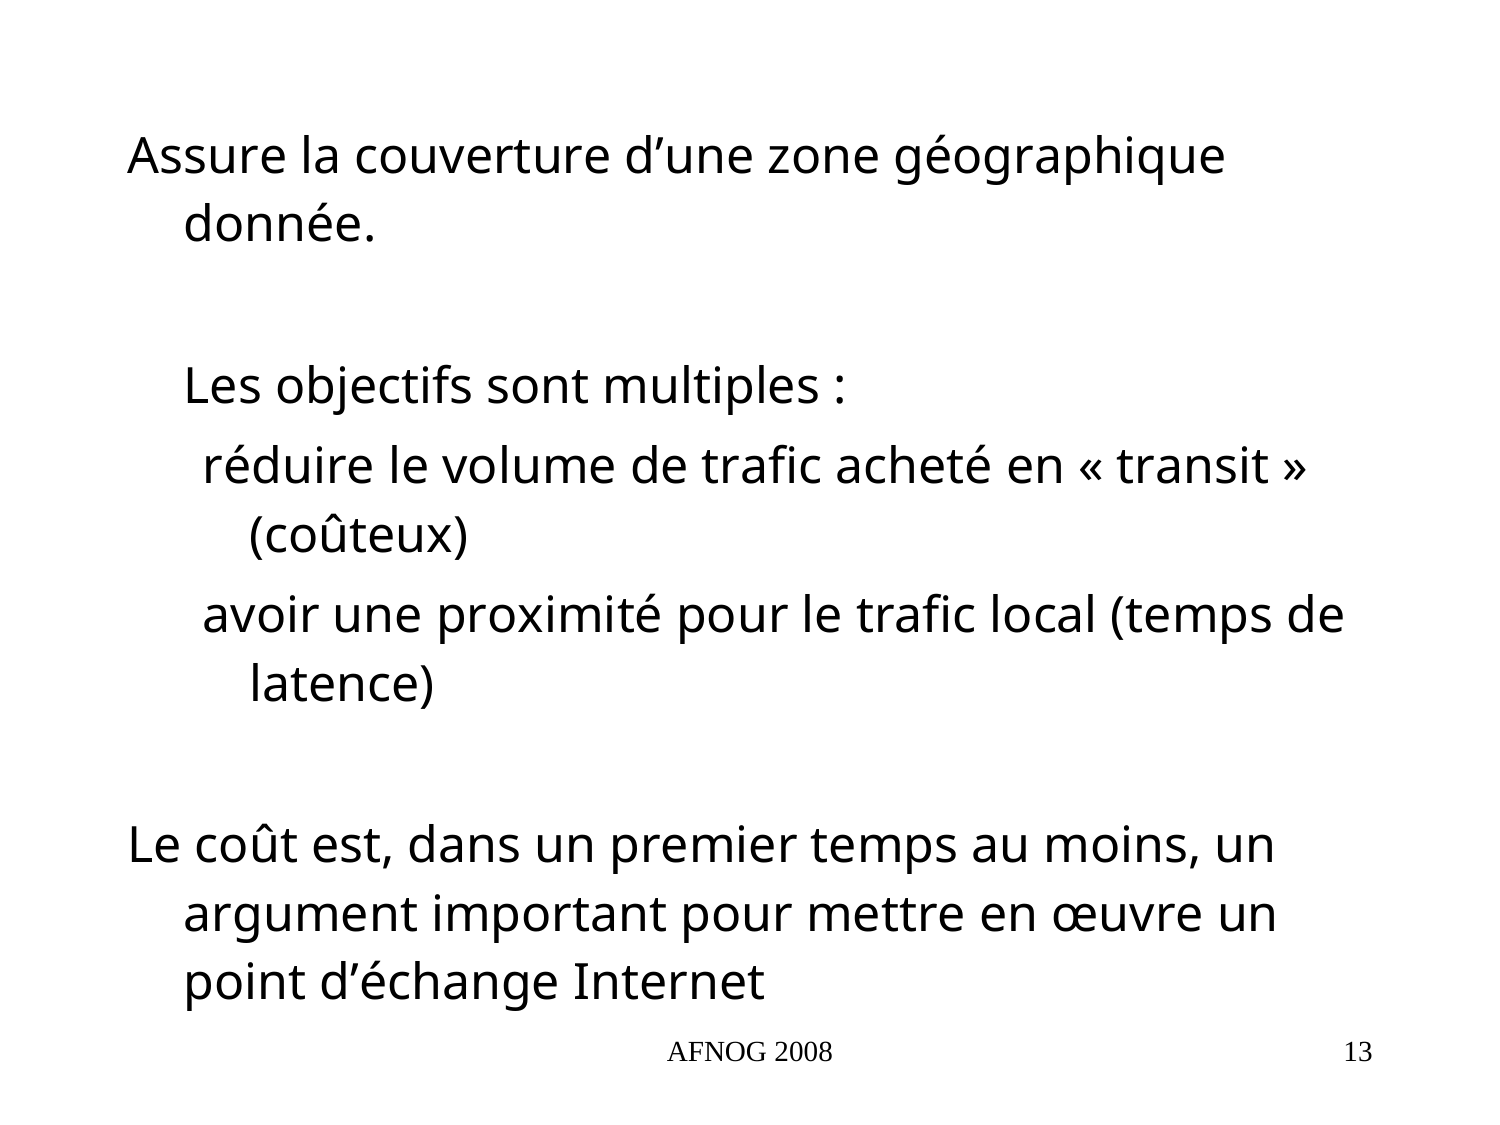

# Assure la couverture d’une zone géographique donnée.
	Les objectifs sont multiples :
réduire le volume de trafic acheté en « transit » (coûteux)
avoir une proximité pour le trafic local (temps de latence)
Le coût est, dans un premier temps au moins, un argument important pour mettre en œuvre un point d’échange Internet
AFNOG 2008